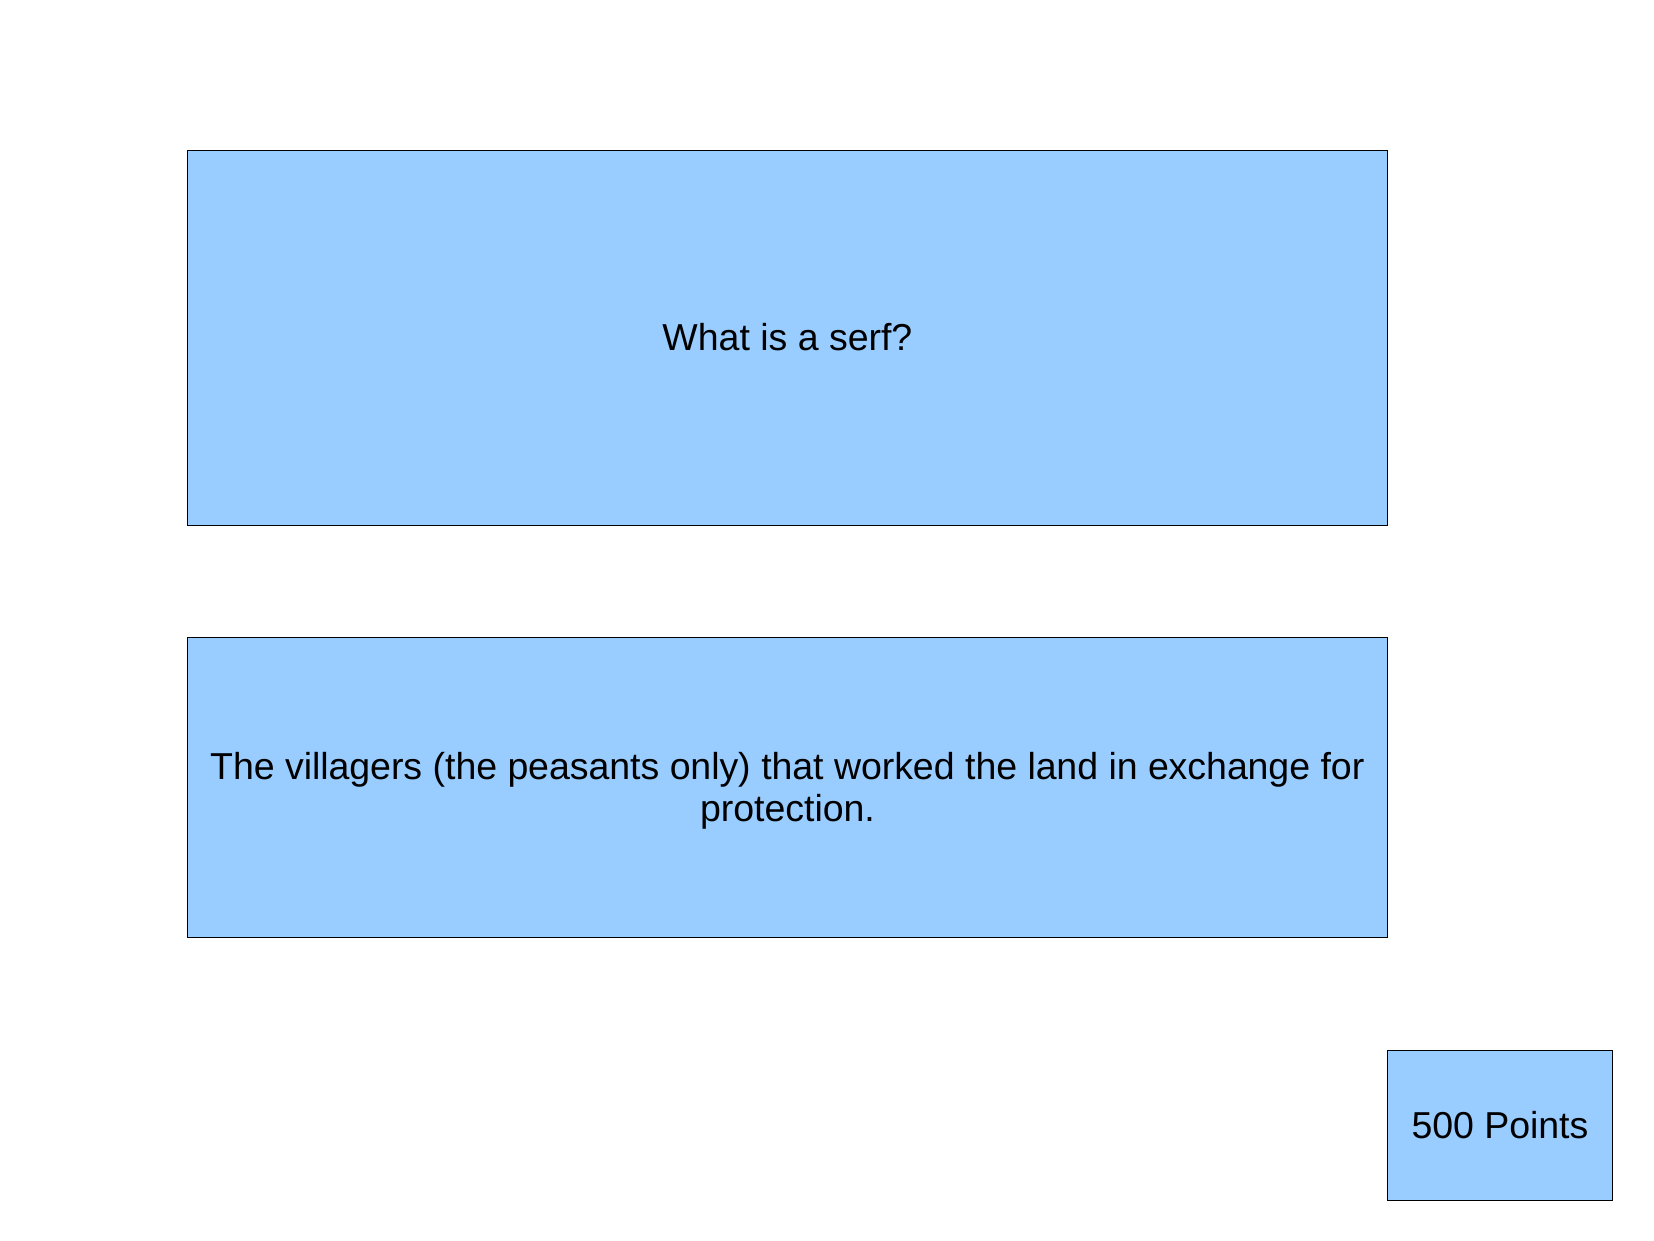

What is a serf?
The villagers (the peasants only) that worked the land in exchange for protection.
500 Points